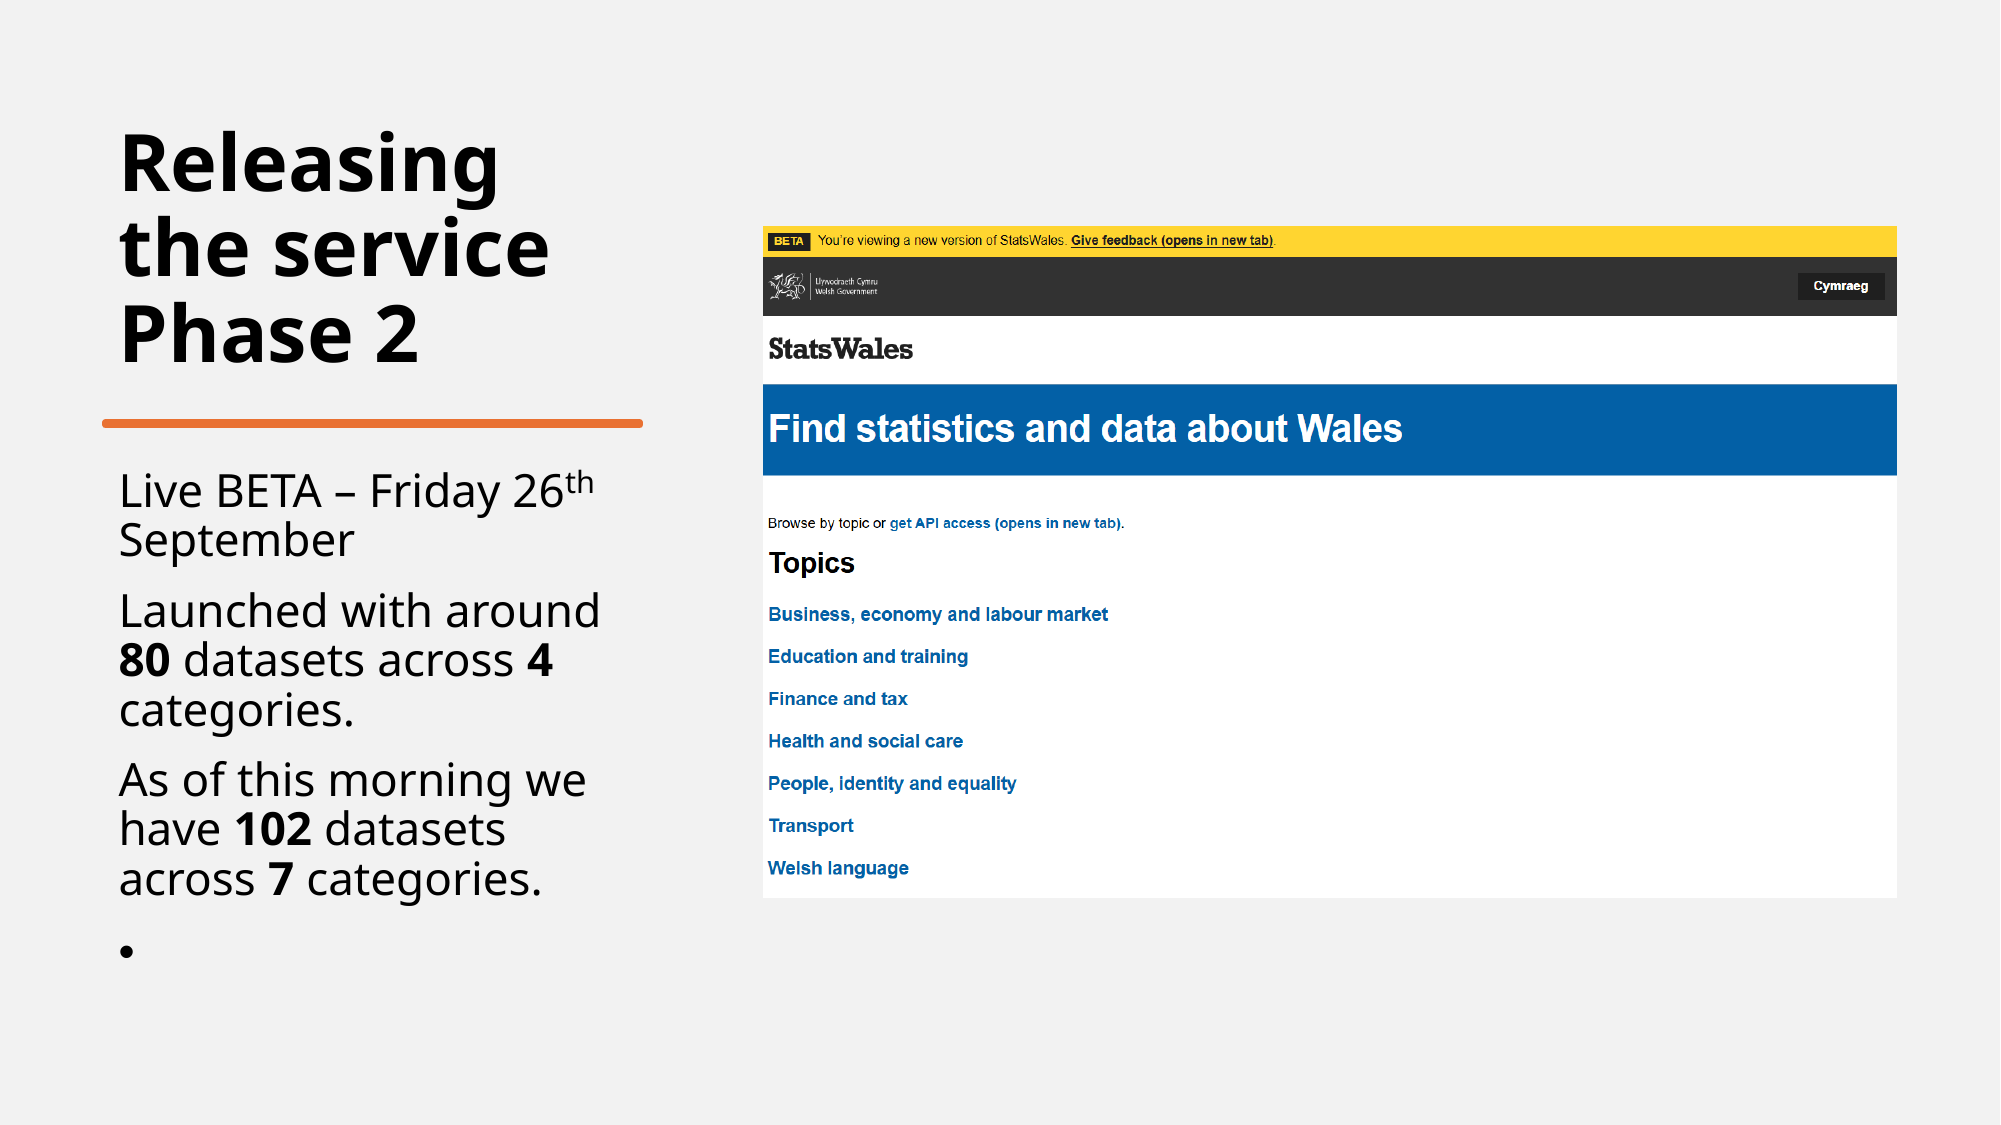

# Releasing the service Phase 2
Live BETA – Friday 26th September
Launched with around 80 datasets across 4 categories.
As of this morning we have 102 datasets across 7 categories.